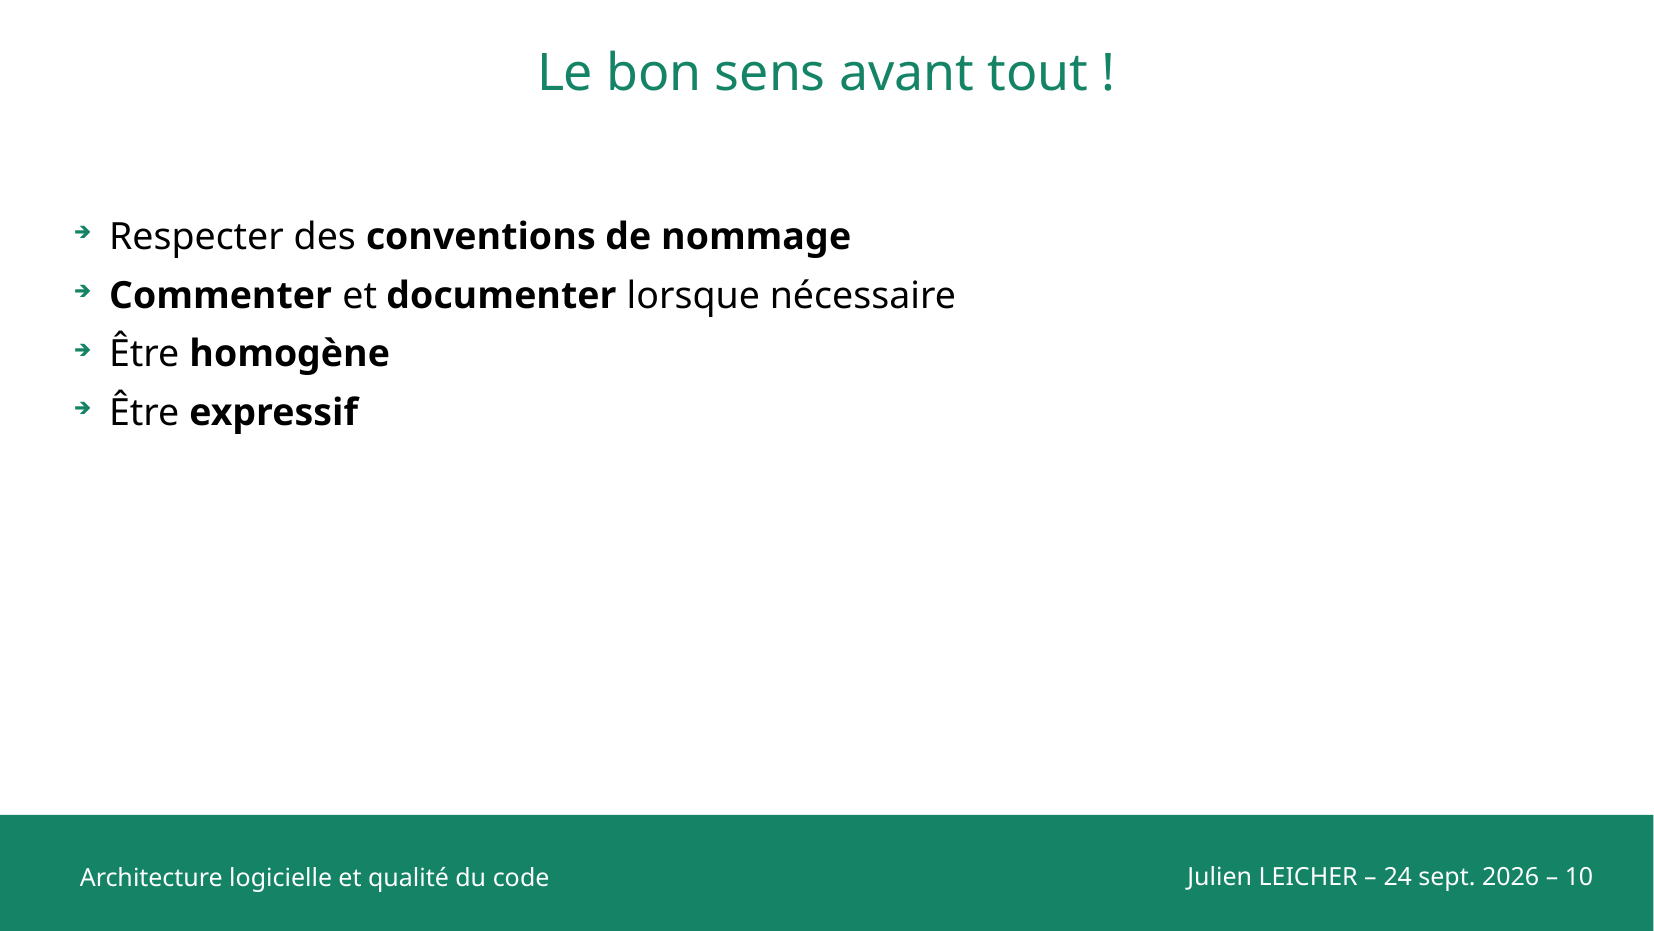

Le bon sens avant tout !
Respecter des conventions de nommage
Commenter et documenter lorsque nécessaire
Être homogène
Être expressif
Julien LEICHER – –
Architecture logicielle et qualité du code